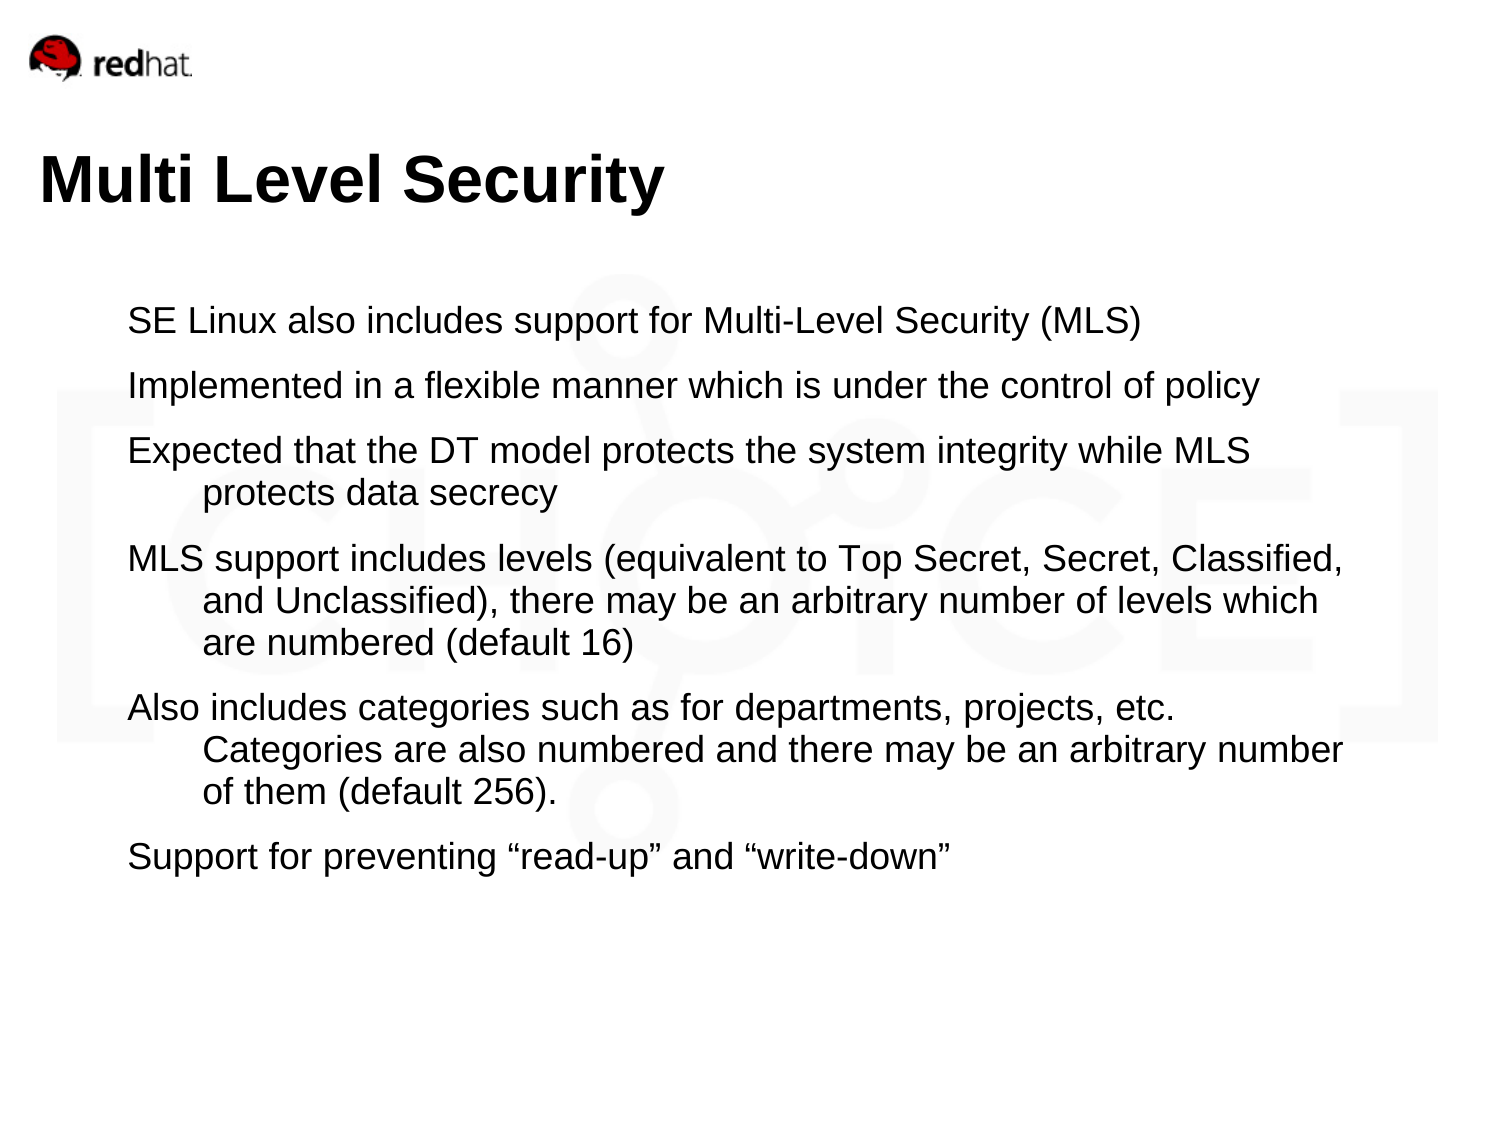

# Multi Level Security
SE Linux also includes support for Multi-Level Security (MLS)
Implemented in a flexible manner which is under the control of policy
Expected that the DT model protects the system integrity while MLS protects data secrecy
MLS support includes levels (equivalent to Top Secret, Secret, Classified, and Unclassified), there may be an arbitrary number of levels which are numbered (default 16)
Also includes categories such as for departments, projects, etc. Categories are also numbered and there may be an arbitrary number of them (default 256).
Support for preventing “read-up” and “write-down”